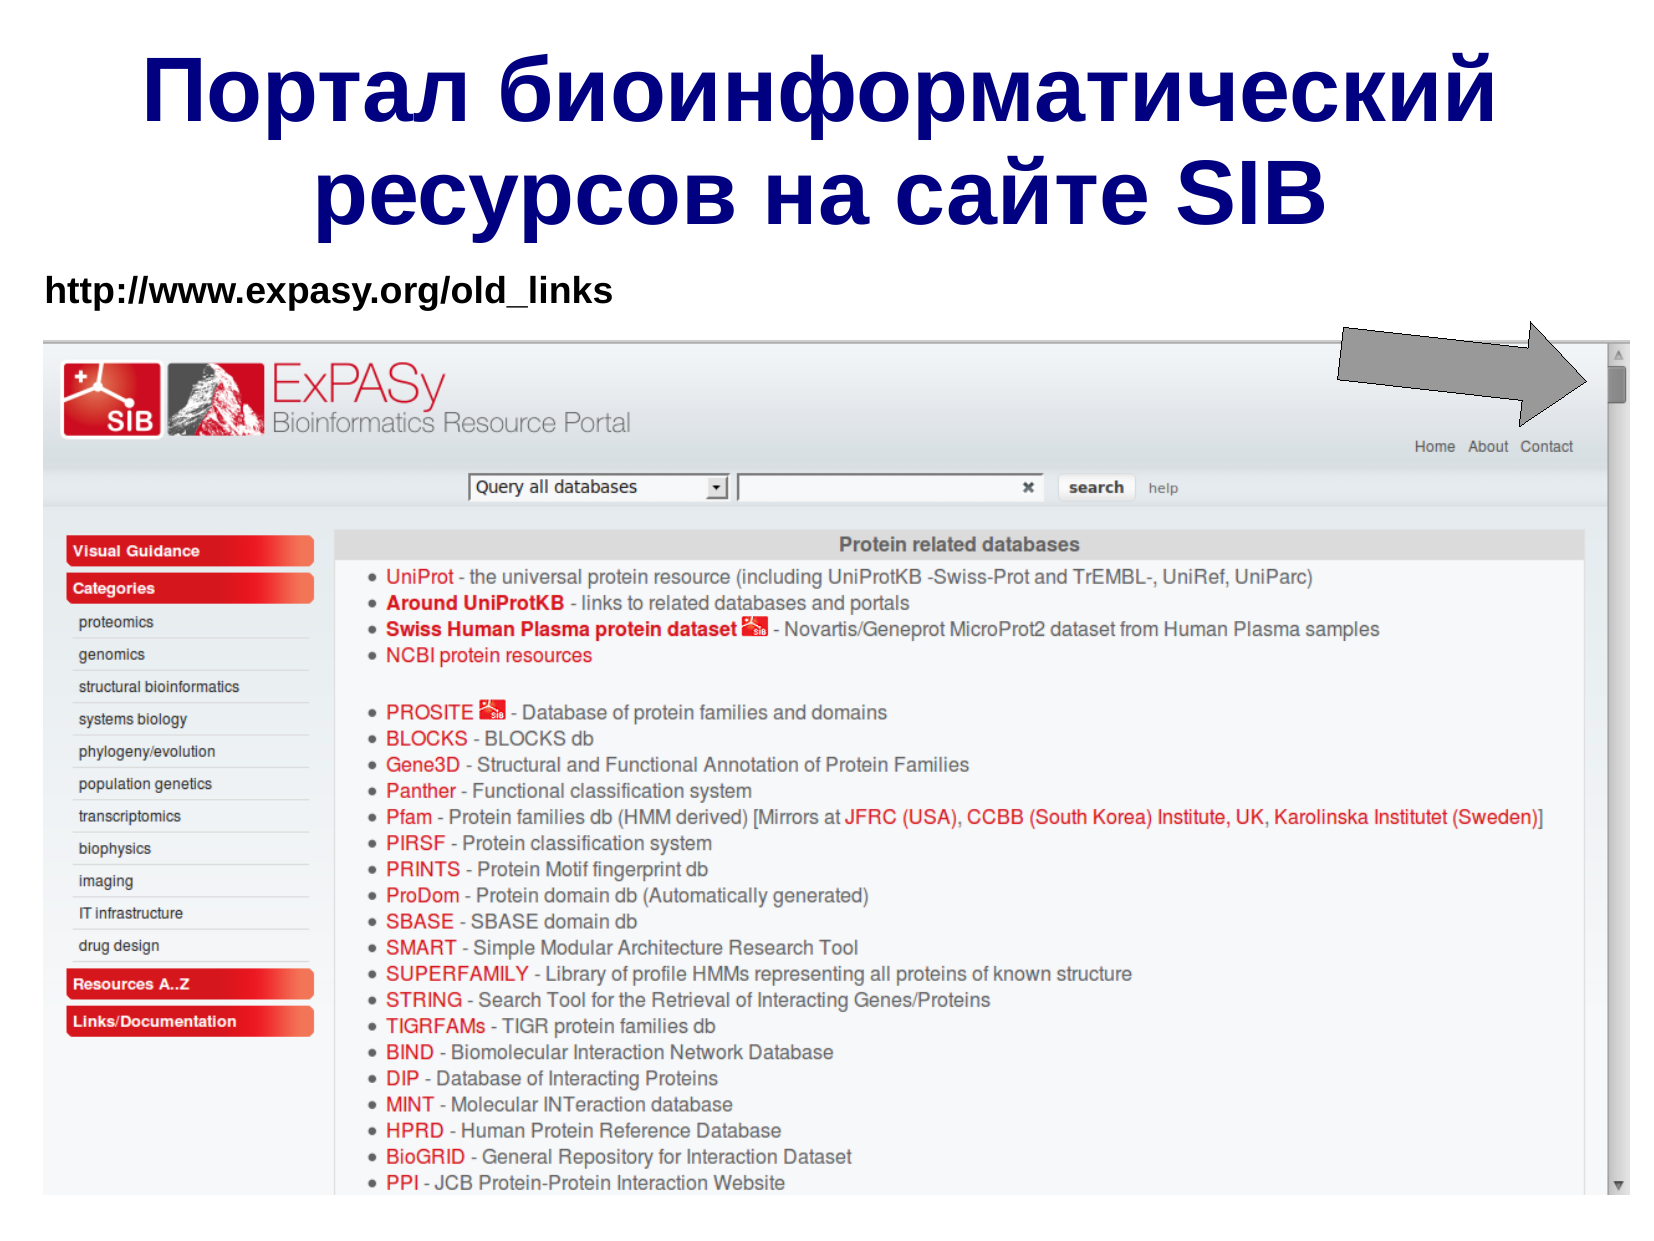

# Портал биоинформатический ресурсов на сайте SIB
http://www.expasy.org/old_links